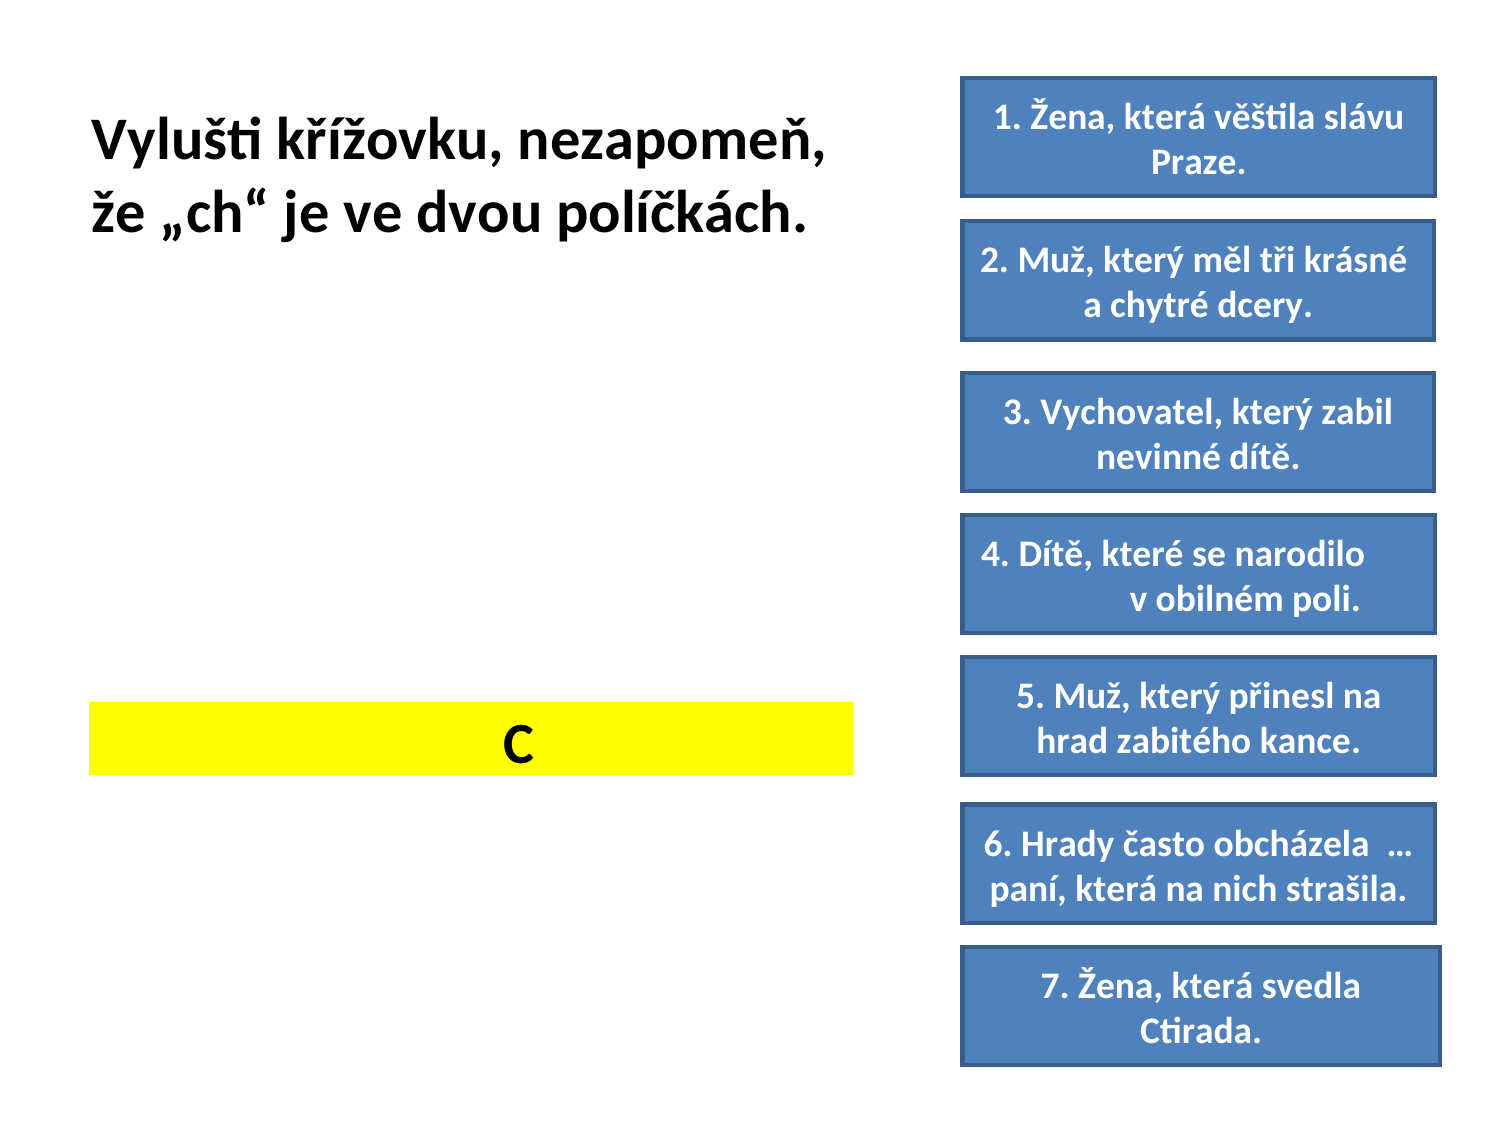

1. Žena, která věštila slávu Praze.
# Vylušti křížovku, nezapomeň, že „ch“ je ve dvou políčkách.
2. Muž, který měl tři krásné
a chytré dcery.
| | | | | | | | |
| --- | --- | --- | --- | --- | --- | --- | --- |
| | | | | | | | |
| | | | | | | | |
| | | | | | | | |
| | | | | | | | |
| | | | | C | | | |
| | | | | | | | |
| | | | | | | | |
| | | | | | | | |
| | | | | | | | |
3. Vychovatel, který zabil nevinné dítě.
4. Dítě, které se narodilo v obilném poli.
5. Muž, který přinesl na hrad zabitého kance.
6. Hrady často obcházela … paní, která na nich strašila.
7. Žena, která svedla Ctirada.